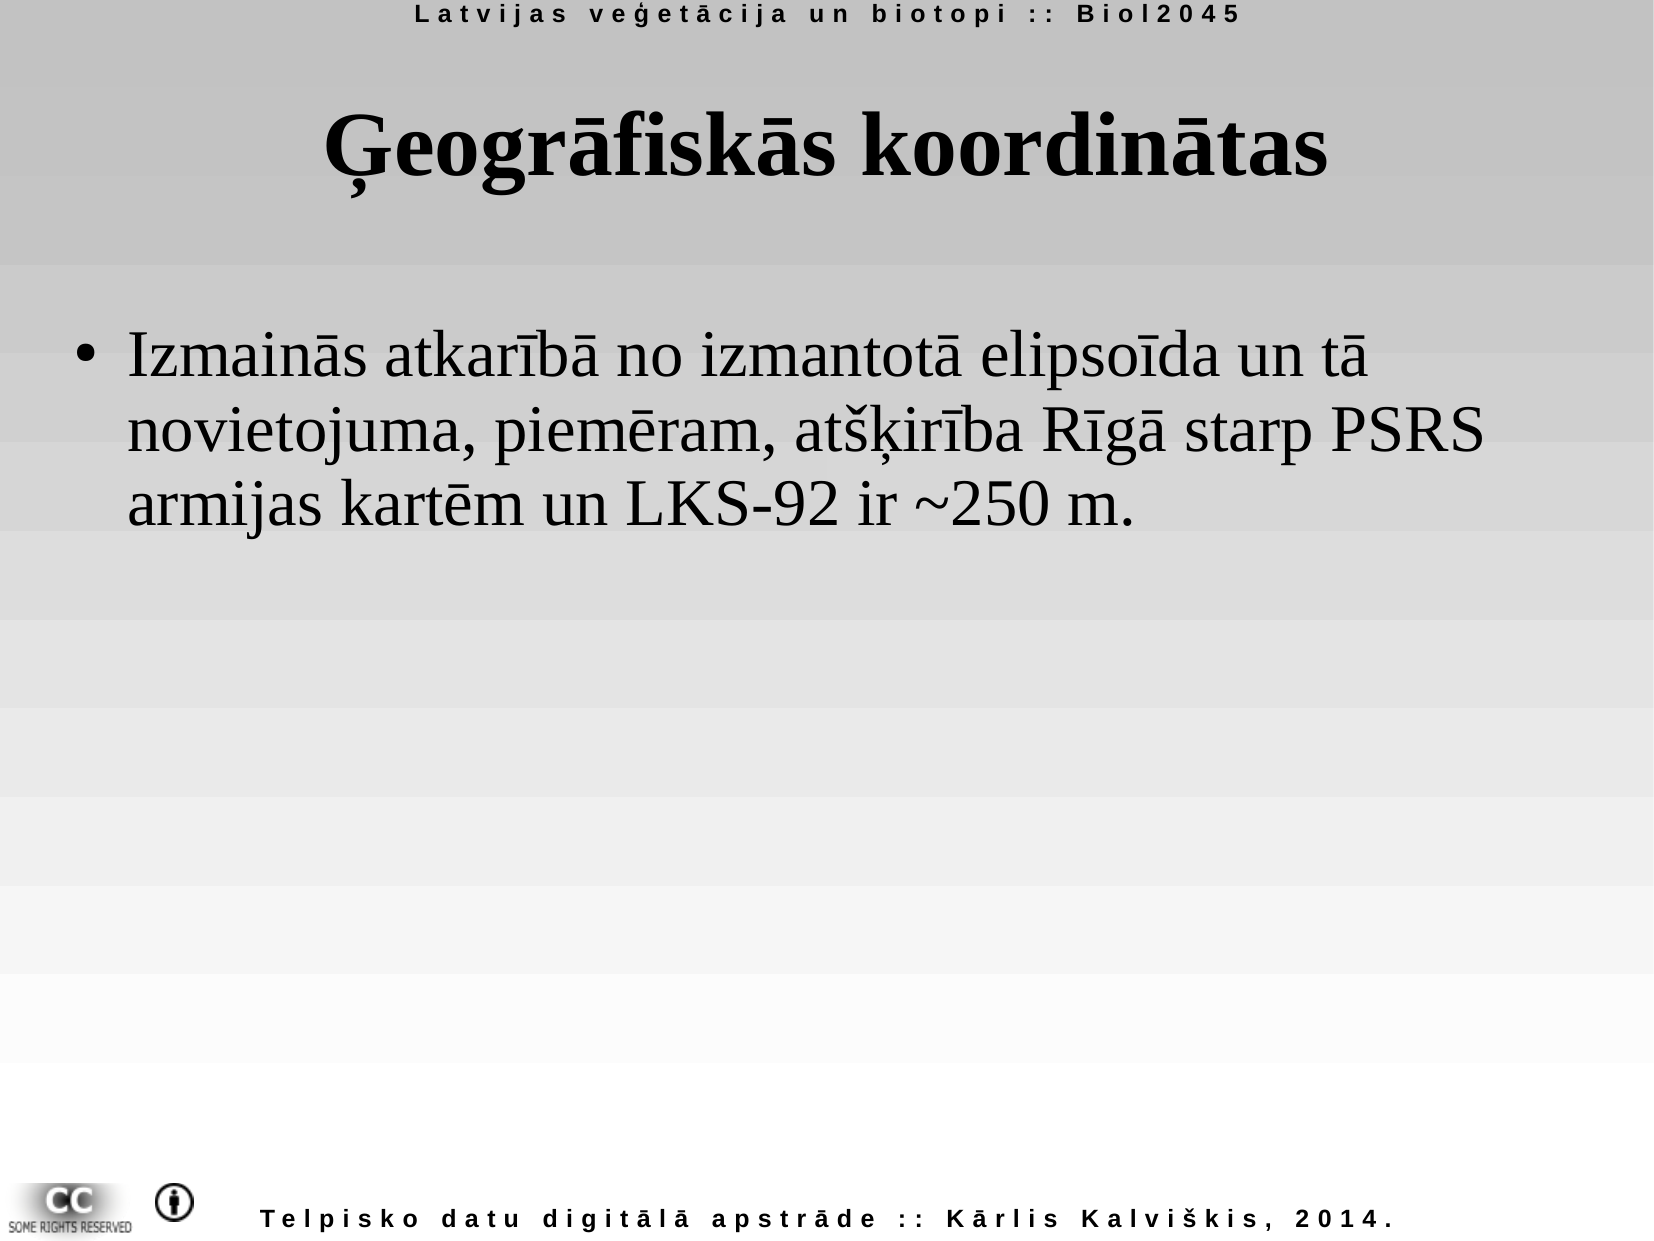

Ģeogrāfiskās koordinātas
# Izmainās atkarībā no izmantotā elipsoīda un tā novietojuma, piemēram, atšķirība Rīgā starp PSRS armijas kartēm un LKS-92 ir ~250 m.